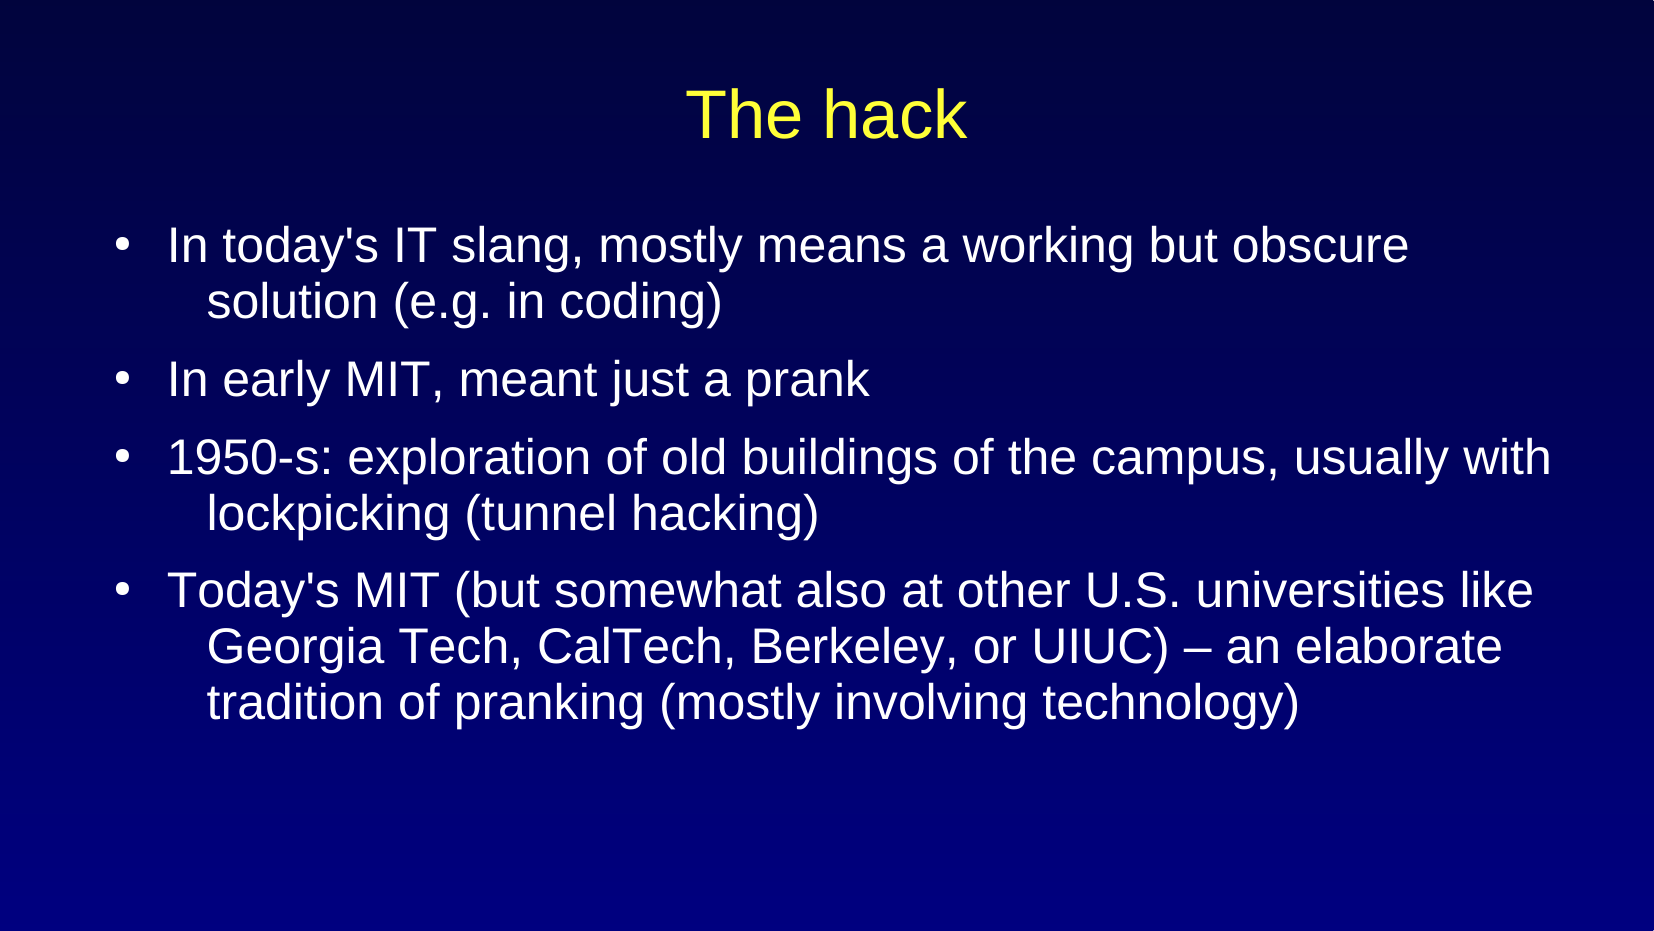

# The hack
In today's IT slang, mostly means a working but obscure solution (e.g. in coding)
In early MIT, meant just a prank
1950-s: exploration of old buildings of the campus, usually with lockpicking (tunnel hacking)
Today's MIT (but somewhat also at other U.S. universities like Georgia Tech, CalTech, Berkeley, or UIUC) – an elaborate tradition of pranking (mostly involving technology)